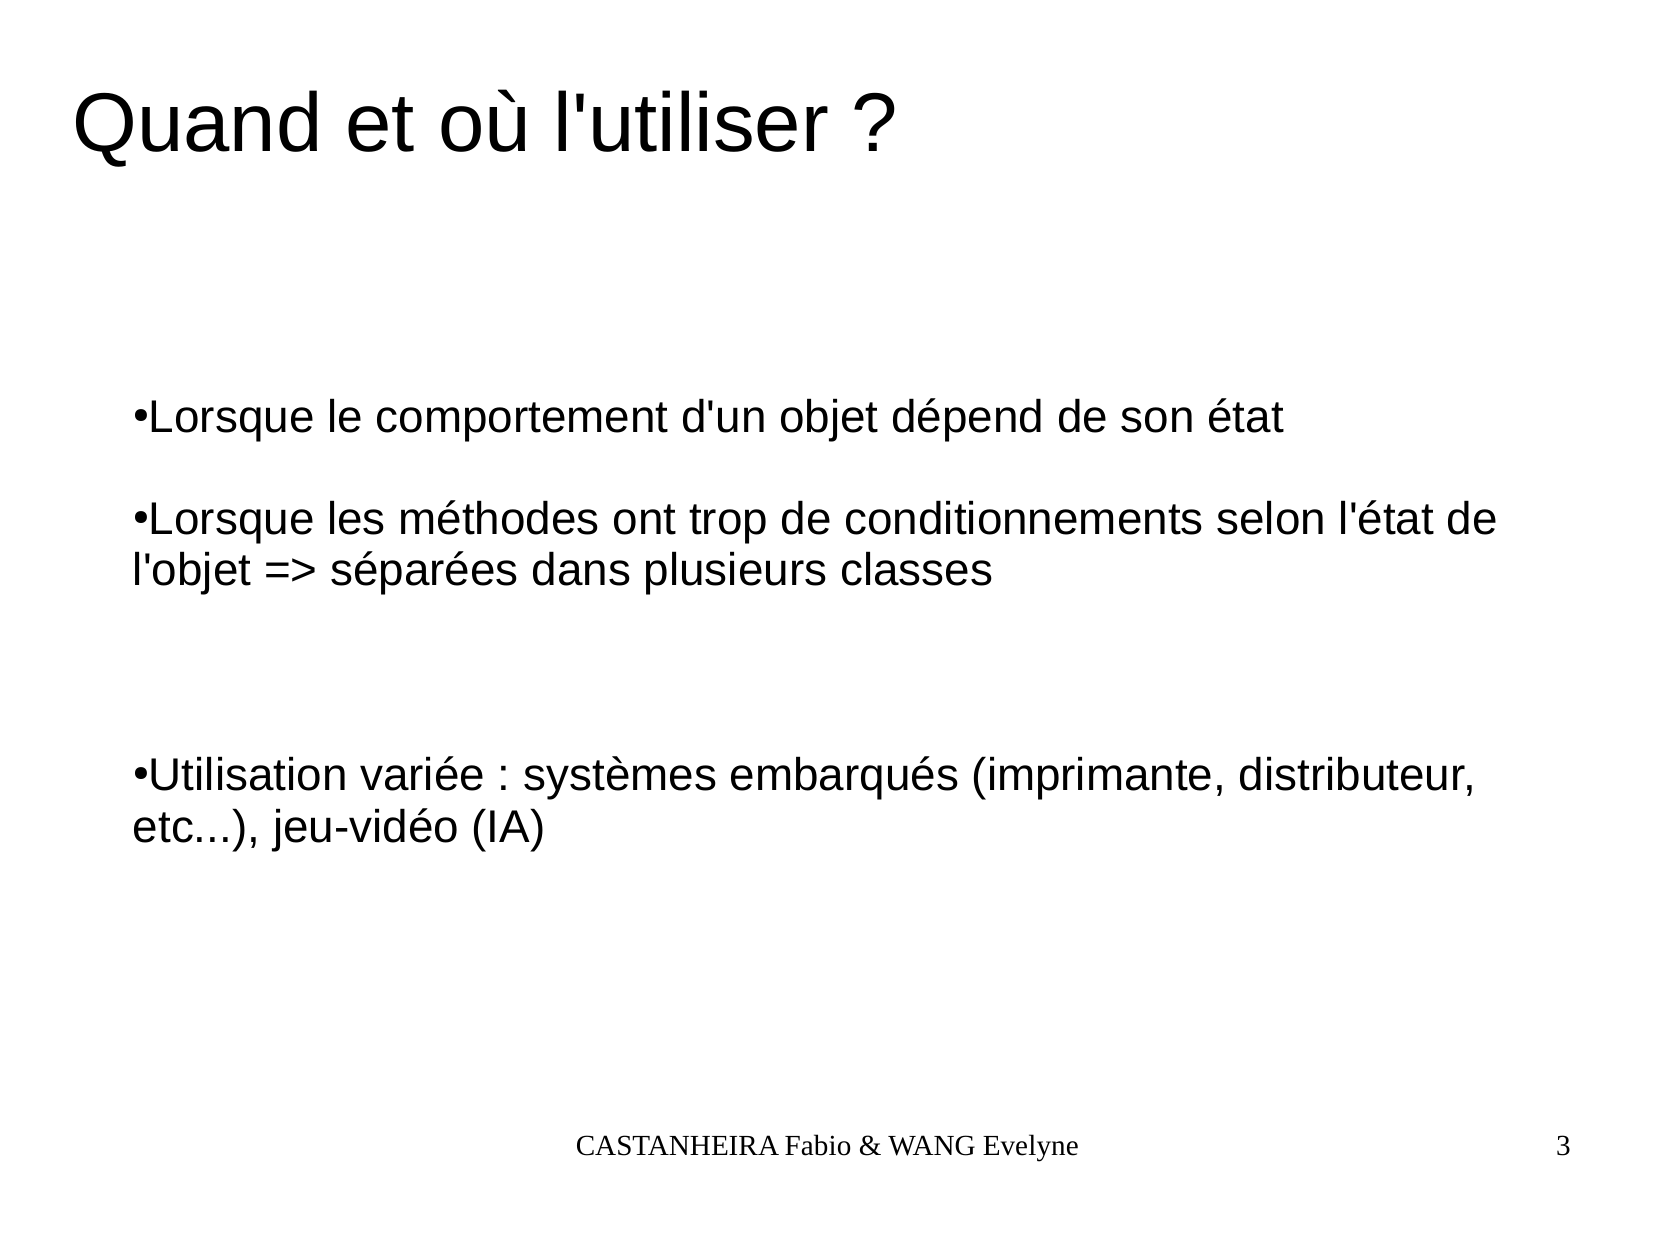

Quand et où l'utiliser ?
Lorsque le comportement d'un objet dépend de son état
Lorsque les méthodes ont trop de conditionnements selon l'état de l'objet => séparées dans plusieurs classes
Utilisation variée : systèmes embarqués (imprimante, distributeur, etc...), jeu-vidéo (IA)
CASTANHEIRA Fabio & WANG Evelyne
3